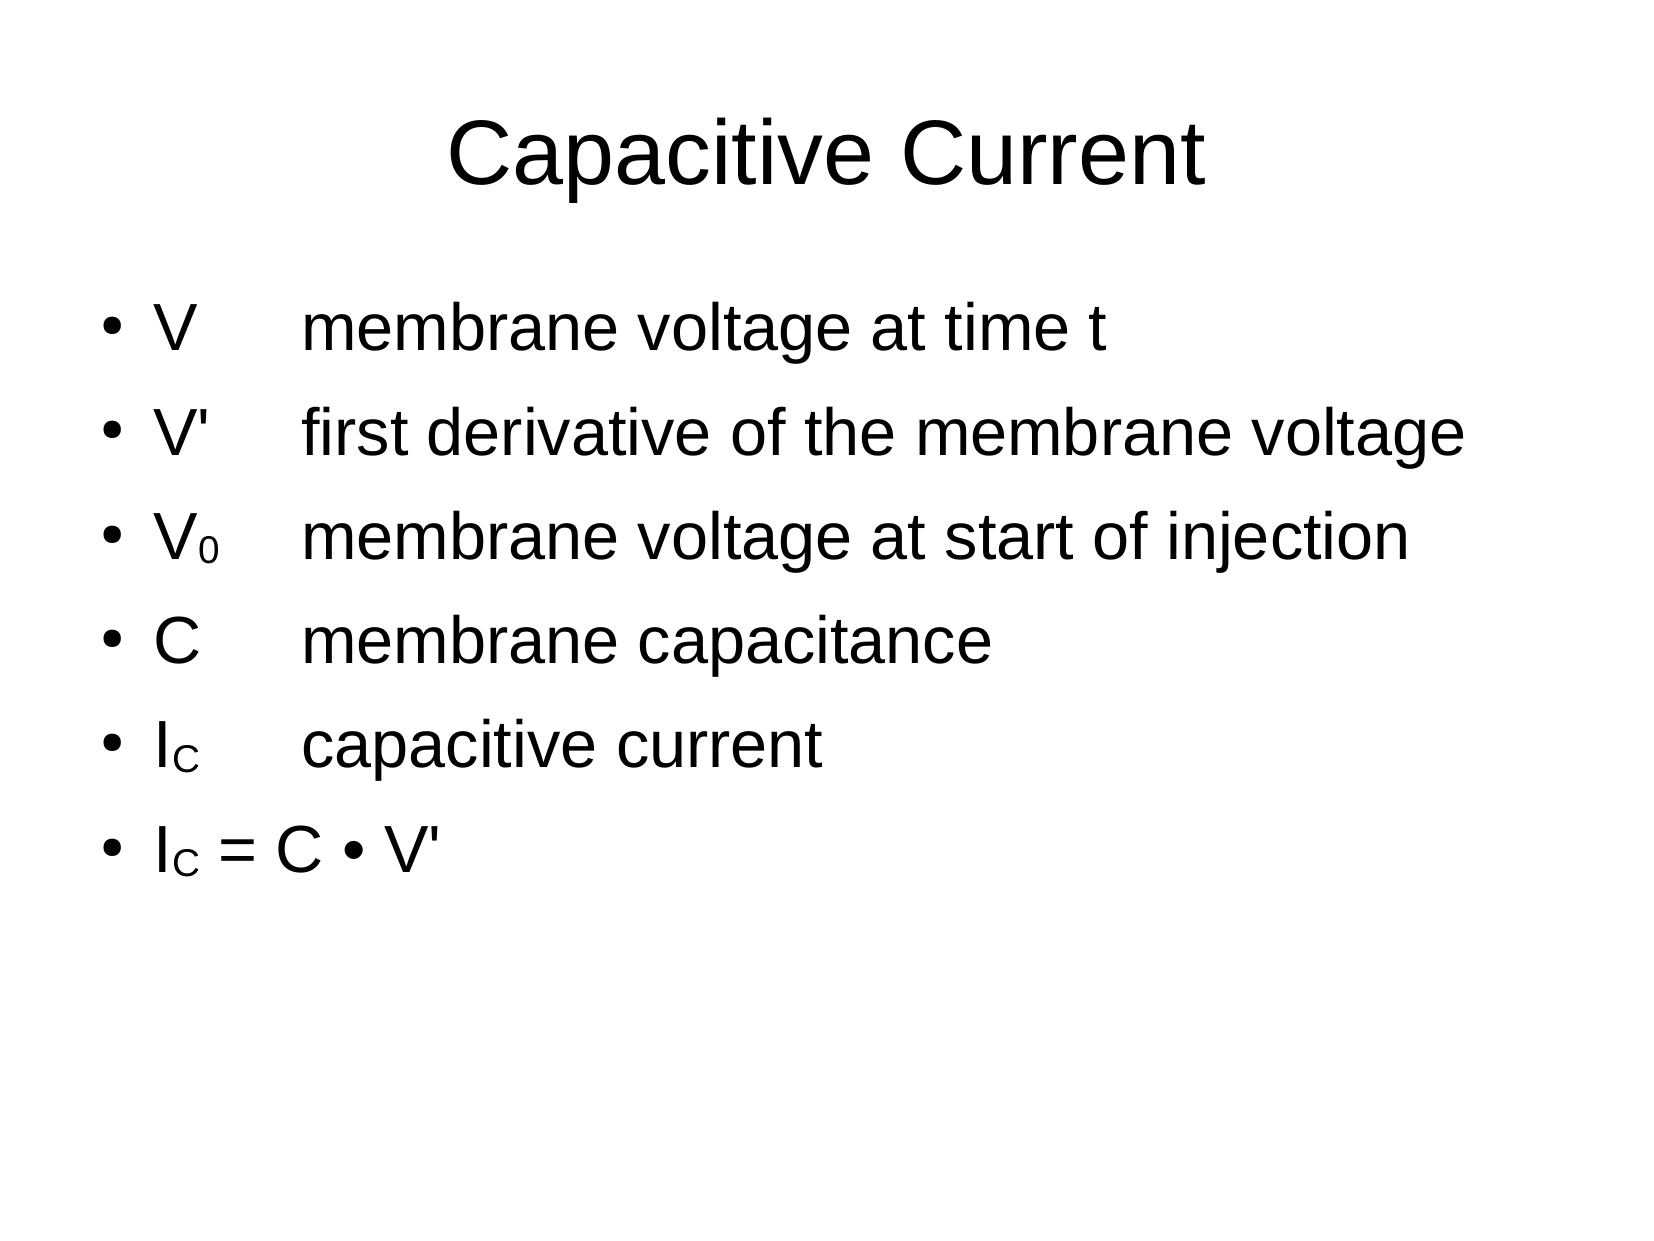

# Capacitive Current
V		membrane voltage at time t
V'		first derivative of the membrane voltage
V0		membrane voltage at start of injection
C		membrane capacitance
IC		capacitive current
IC = C • V'